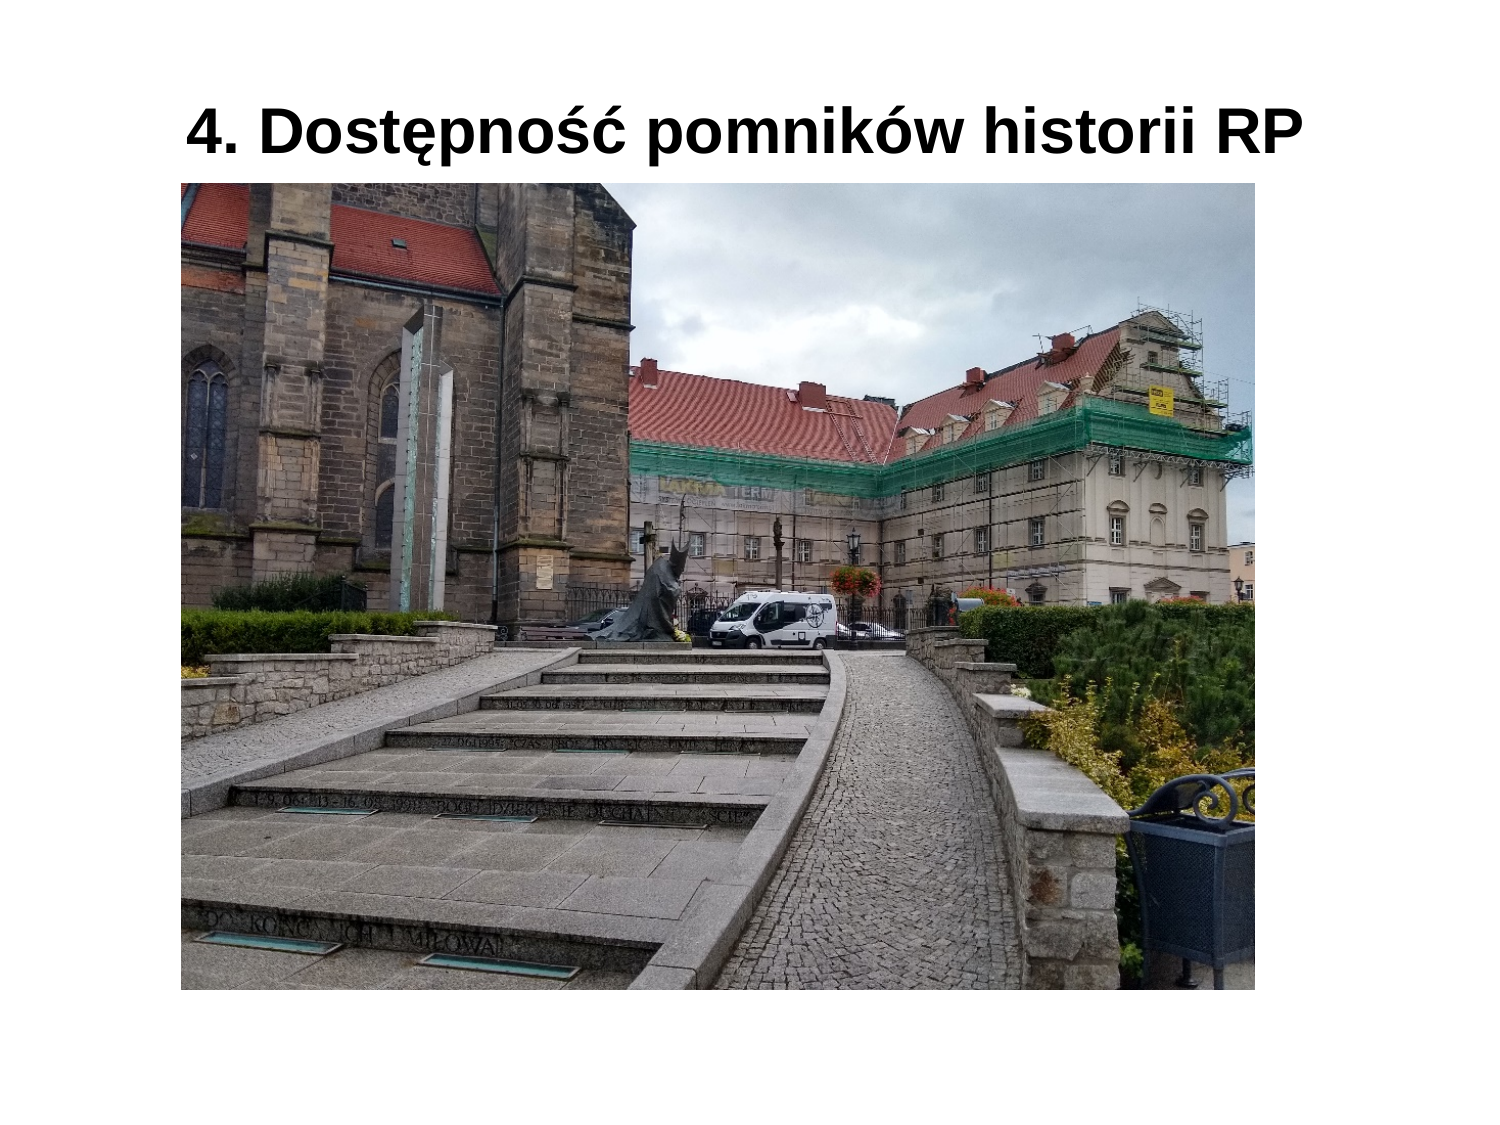

# 4. Dostępność pomników historii RP
 a